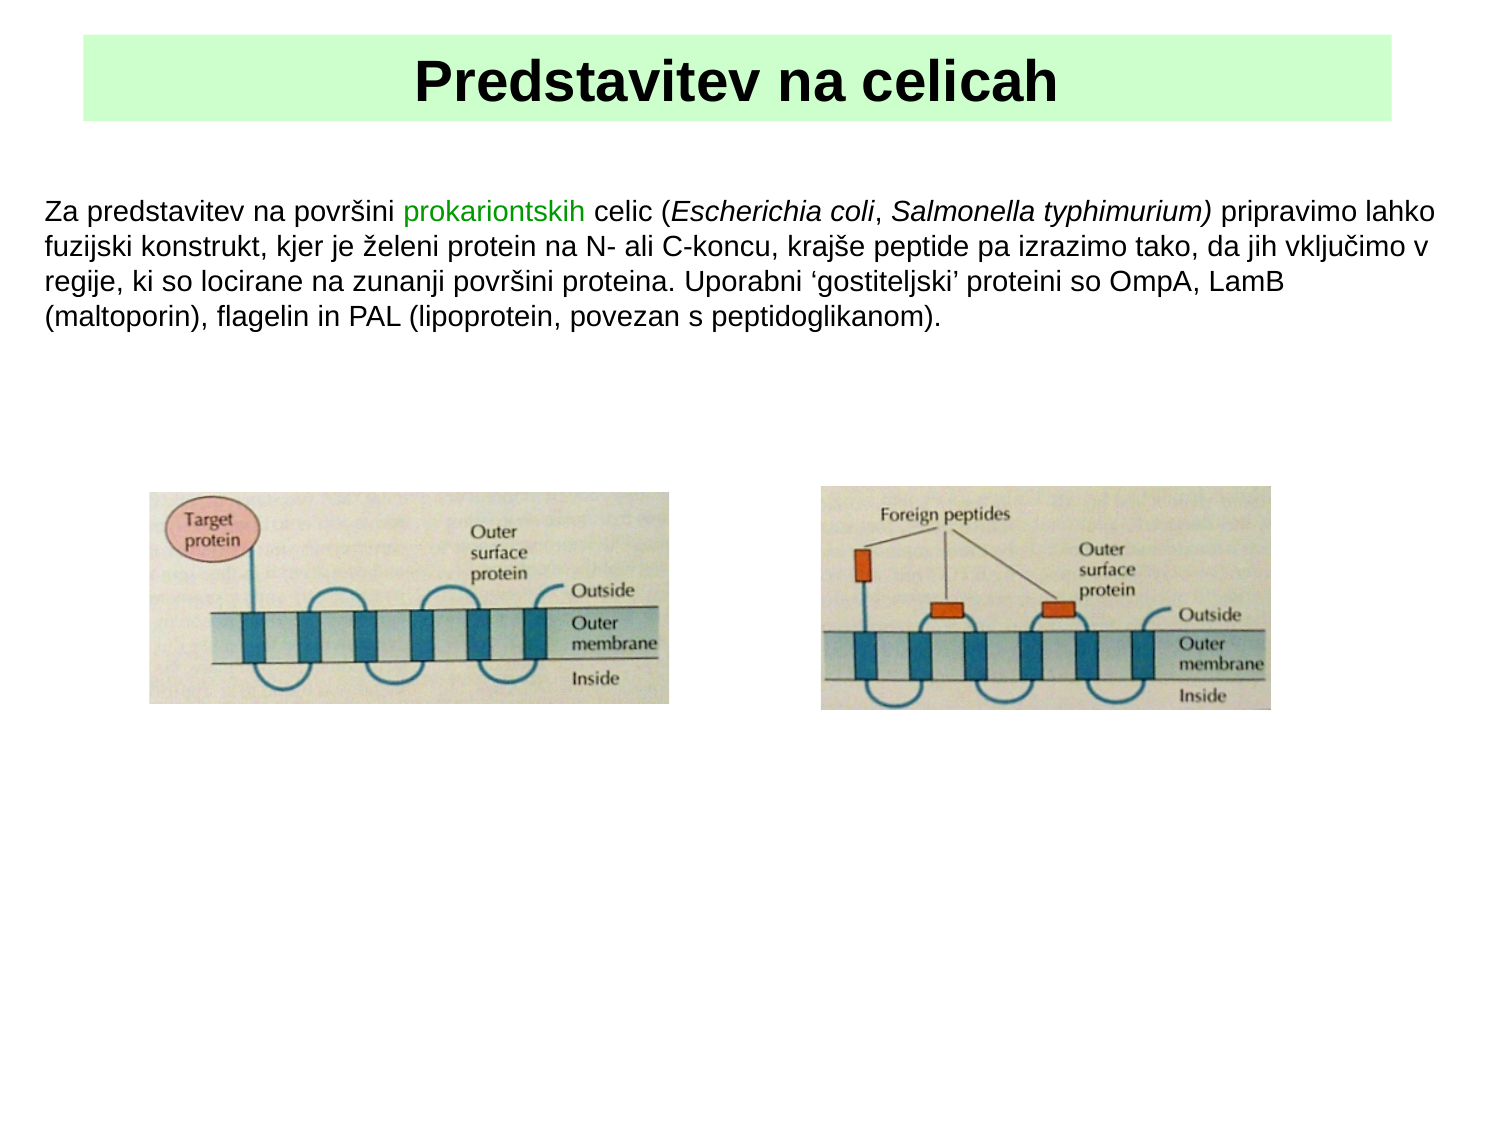

# Predstavitev na celicah
Za predstavitev na površini prokariontskih celic (Escherichia coli, Salmonella typhimurium) pripravimo lahko fuzijski konstrukt, kjer je želeni protein na N- ali C-koncu, krajše peptide pa izrazimo tako, da jih vključimo v regije, ki so locirane na zunanji površini proteina. Uporabni ‘gostiteljski’ proteini so OmpA, LamB (maltoporin), flagelin in PAL (lipoprotein, povezan s peptidoglikanom).